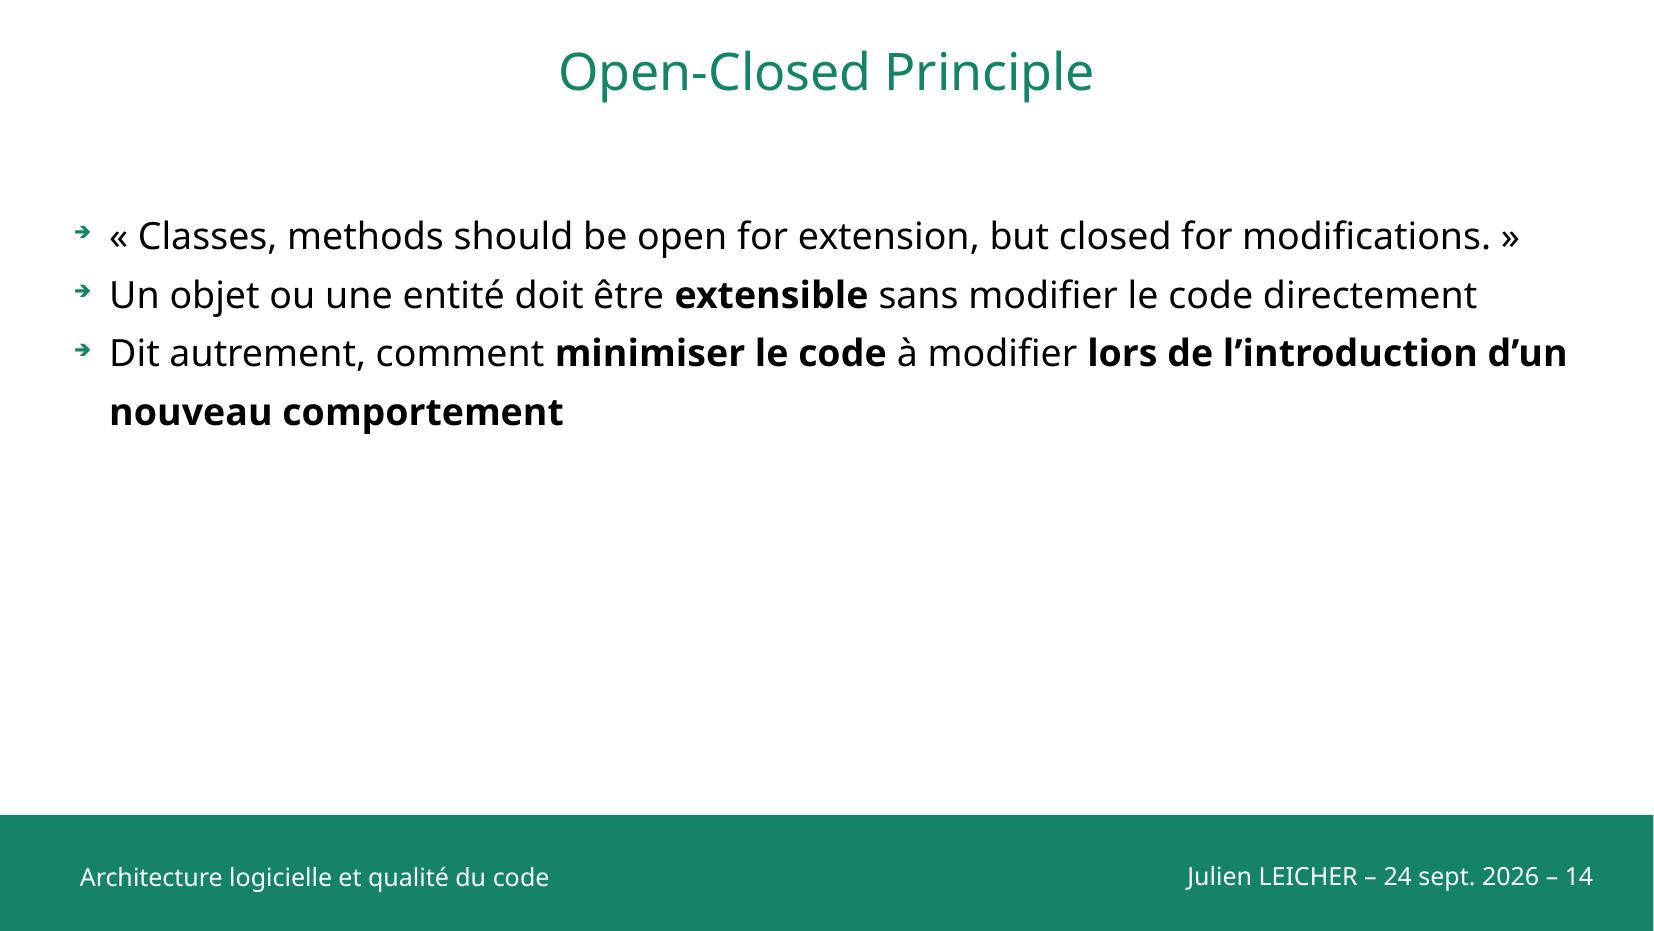

Open-Closed Principle
« Classes, methods should be open for extension, but closed for modifications. »
Un objet ou une entité doit être extensible sans modifier le code directement
Dit autrement, comment minimiser le code à modifier lors de l’introduction d’un nouveau comportement
Julien LEICHER – –
Architecture logicielle et qualité du code